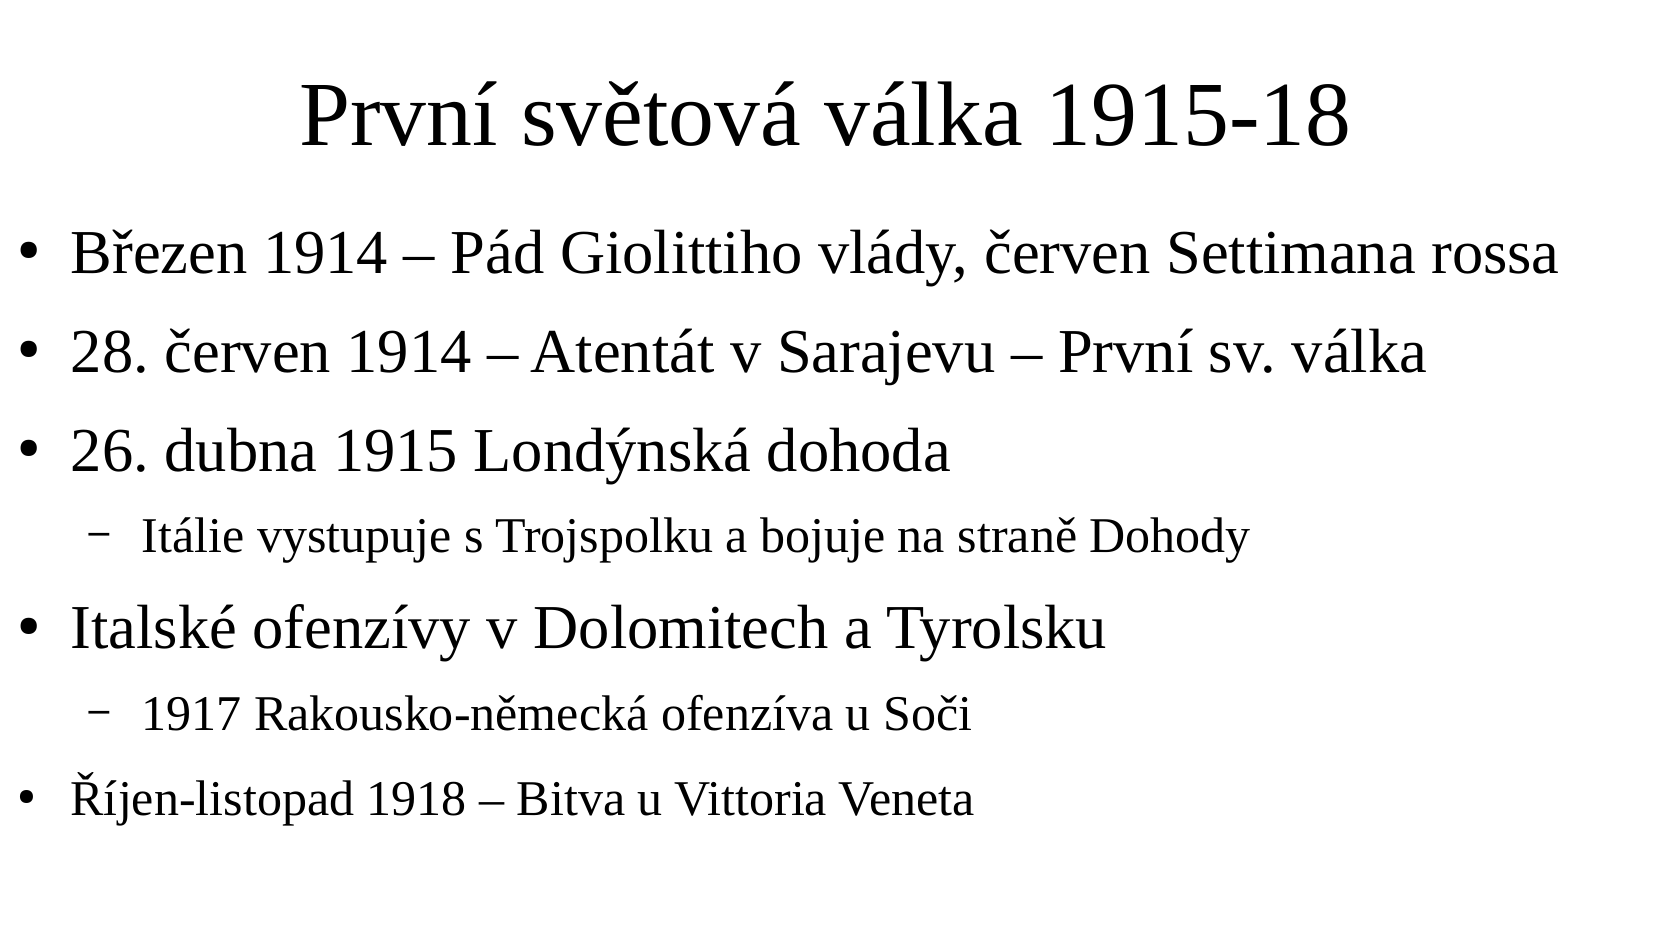

# První světová válka 1915-18
Březen 1914 – Pád Giolittiho vlády, červen Settimana rossa
28. červen 1914 – Atentát v Sarajevu – První sv. válka
26. dubna 1915 Londýnská dohoda
Itálie vystupuje s Trojspolku a bojuje na straně Dohody
Italské ofenzívy v Dolomitech a Tyrolsku
1917 Rakousko-německá ofenzíva u Soči
Říjen-listopad 1918 – Bitva u Vittoria Veneta